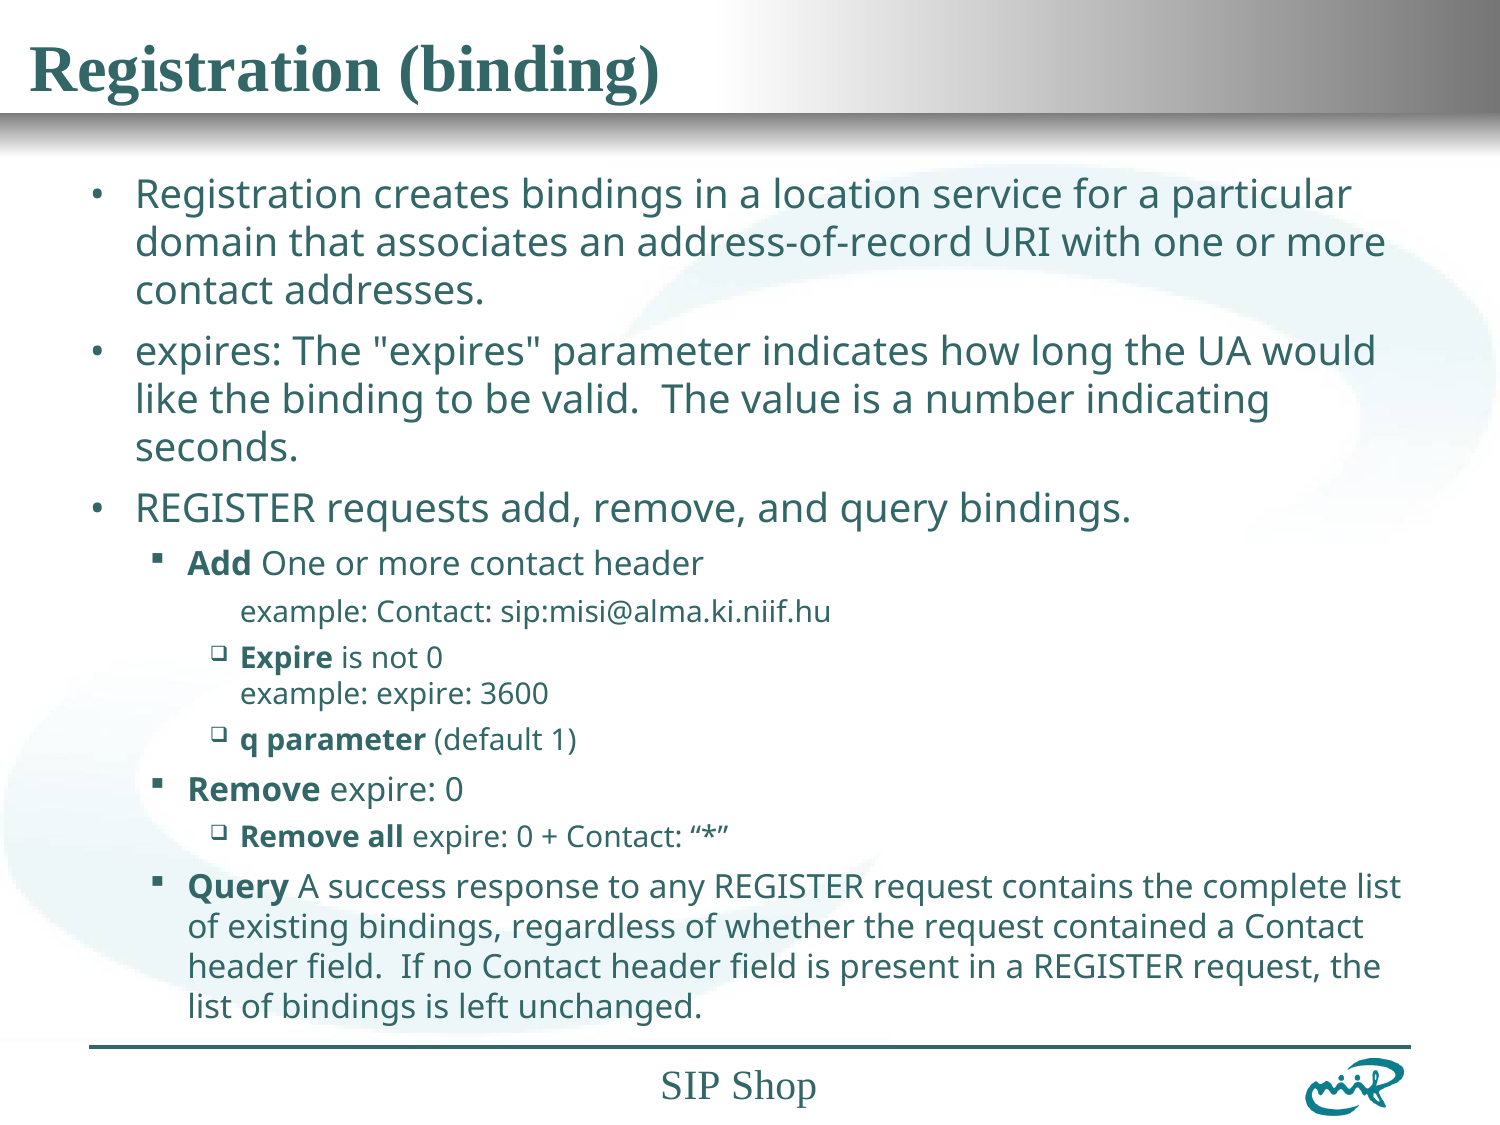

# Registration (binding)
Registration creates bindings in a location service for a particular domain that associates an address-of-record URI with one or more contact addresses.
expires: The "expires" parameter indicates how long the UA would like the binding to be valid. The value is a number indicating seconds.
REGISTER requests add, remove, and query bindings.
Add One or more contact header
example: Contact: sip:misi@alma.ki.niif.hu
Expire is not 0
example: expire: 3600
q parameter (default 1)
Remove expire: 0
Remove all expire: 0 + Contact: “*”
Query A success response to any REGISTER request contains the complete list of existing bindings, regardless of whether the request contained a Contact header field. If no Contact header field is present in a REGISTER request, the list of bindings is left unchanged.